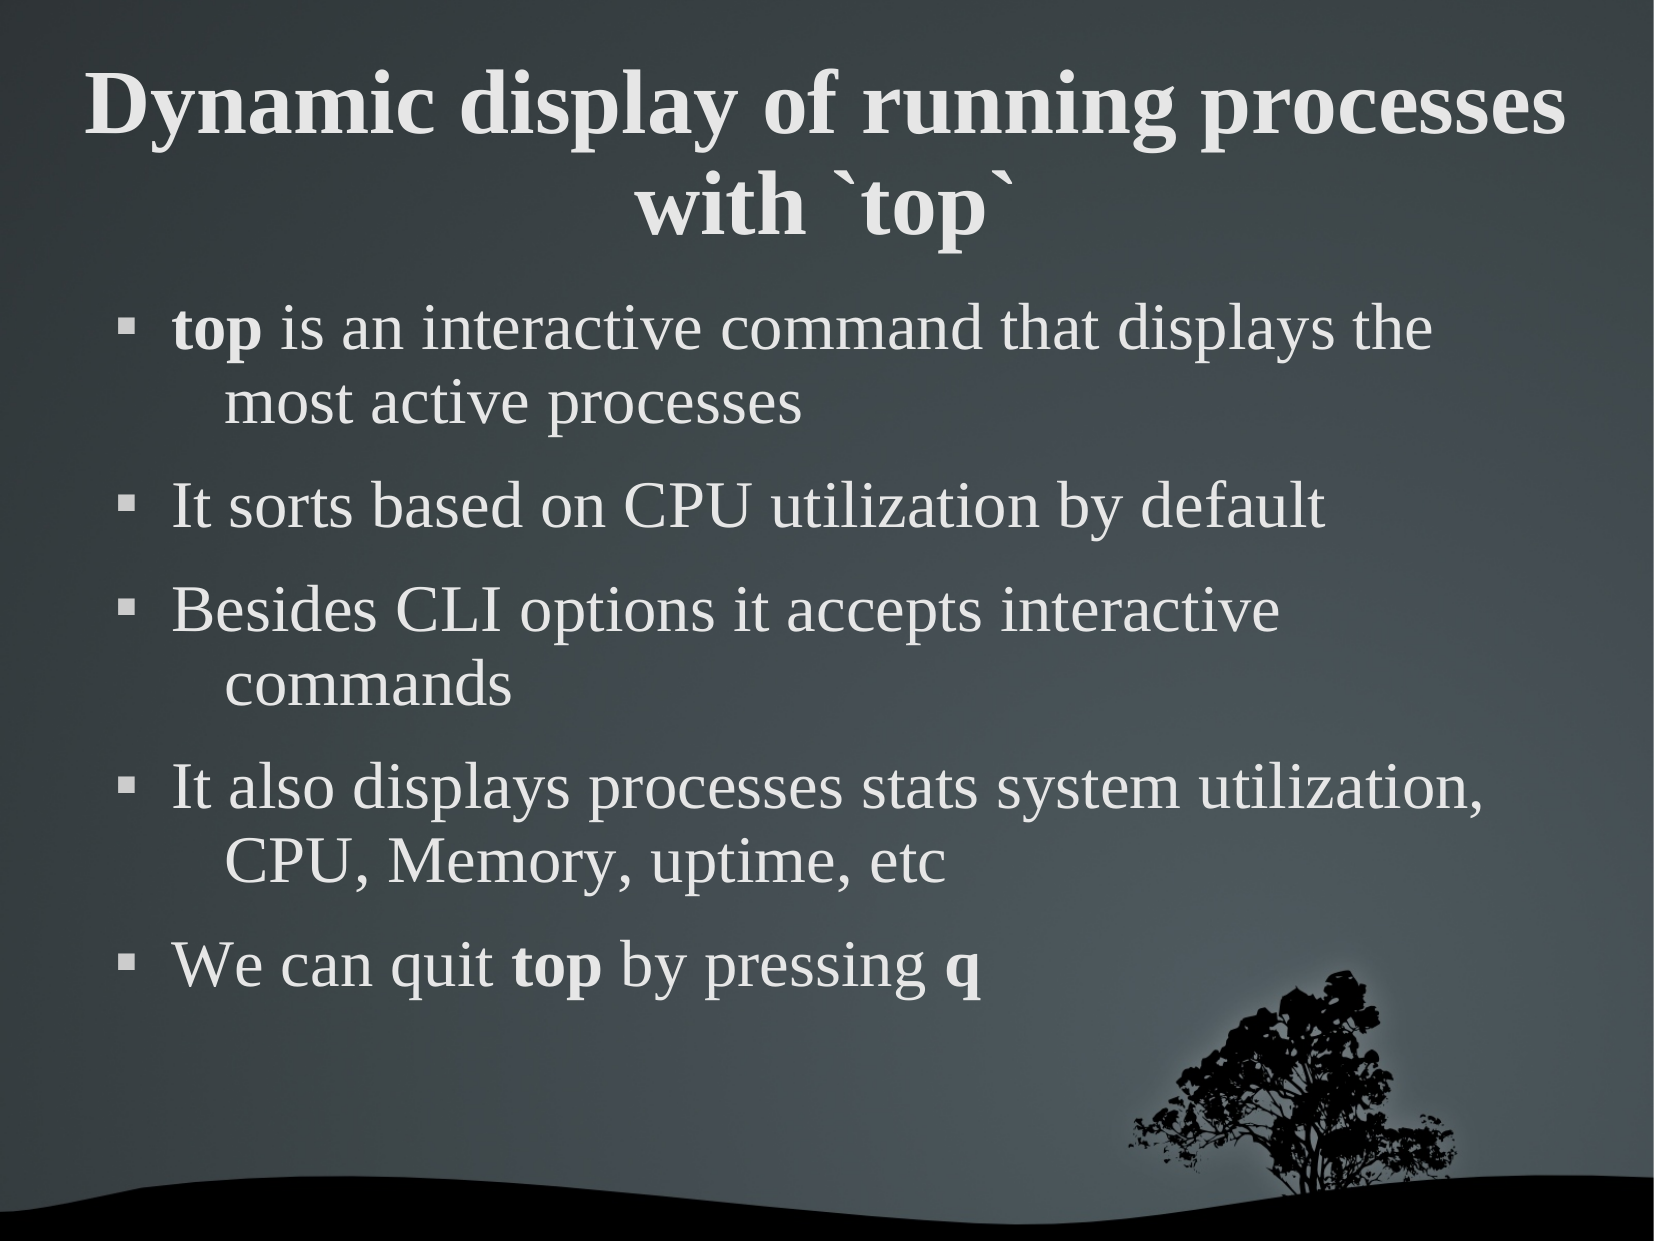

# Dynamic display of running processes with `top`
top is an interactive command that displays the most active processes
It sorts based on CPU utilization by default
Besides CLI options it accepts interactive commands
It also displays processes stats system utilization, CPU, Memory, uptime, etc
We can quit top by pressing q